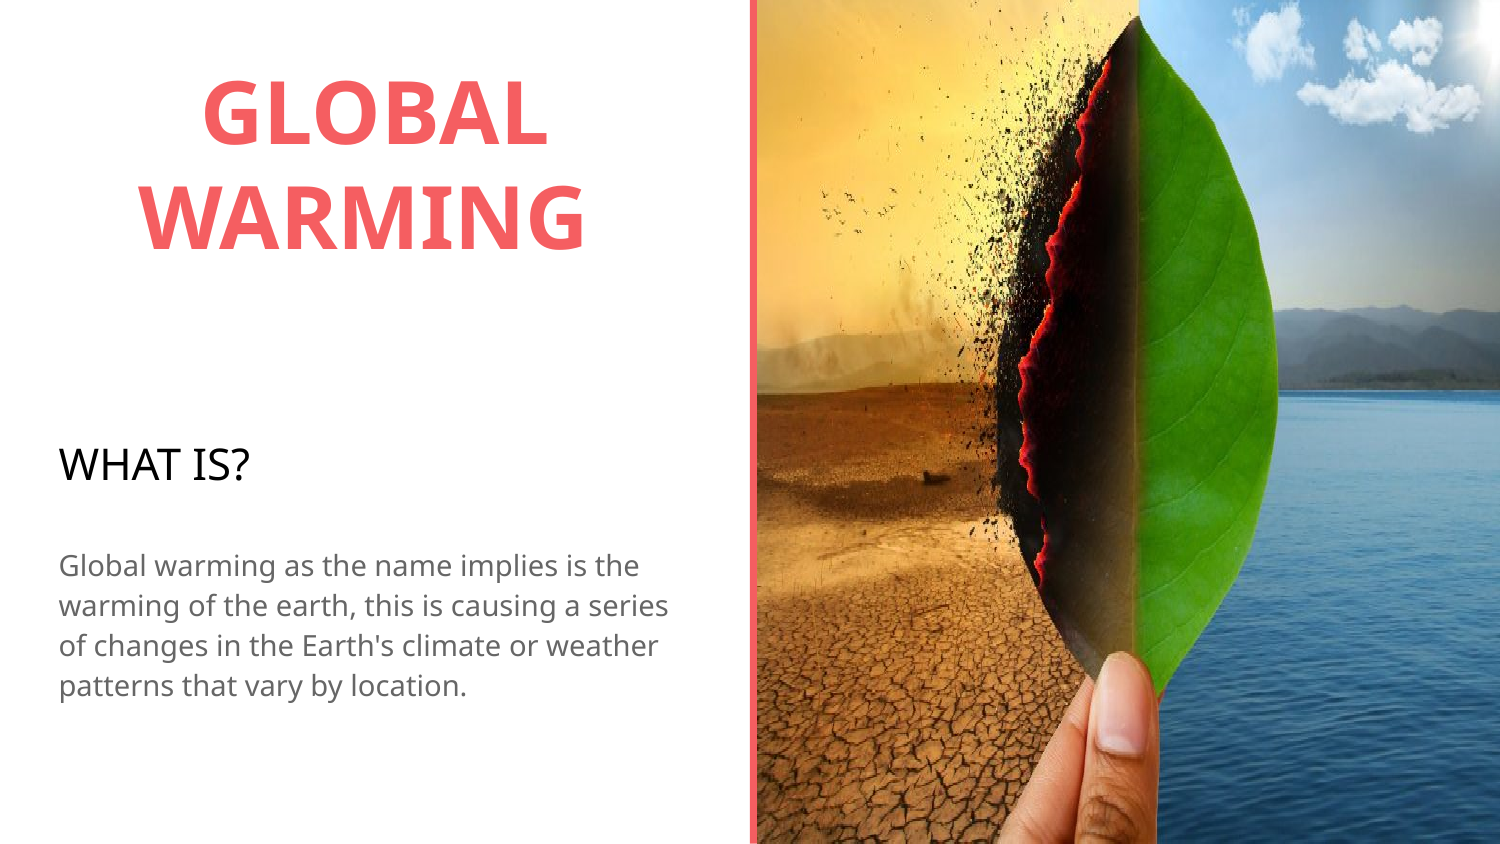

# GLOBAL WARMING
WHAT IS?
Global warming as the name implies is the warming of the earth, this is causing a series of changes in the Earth's climate or weather patterns that vary by location.